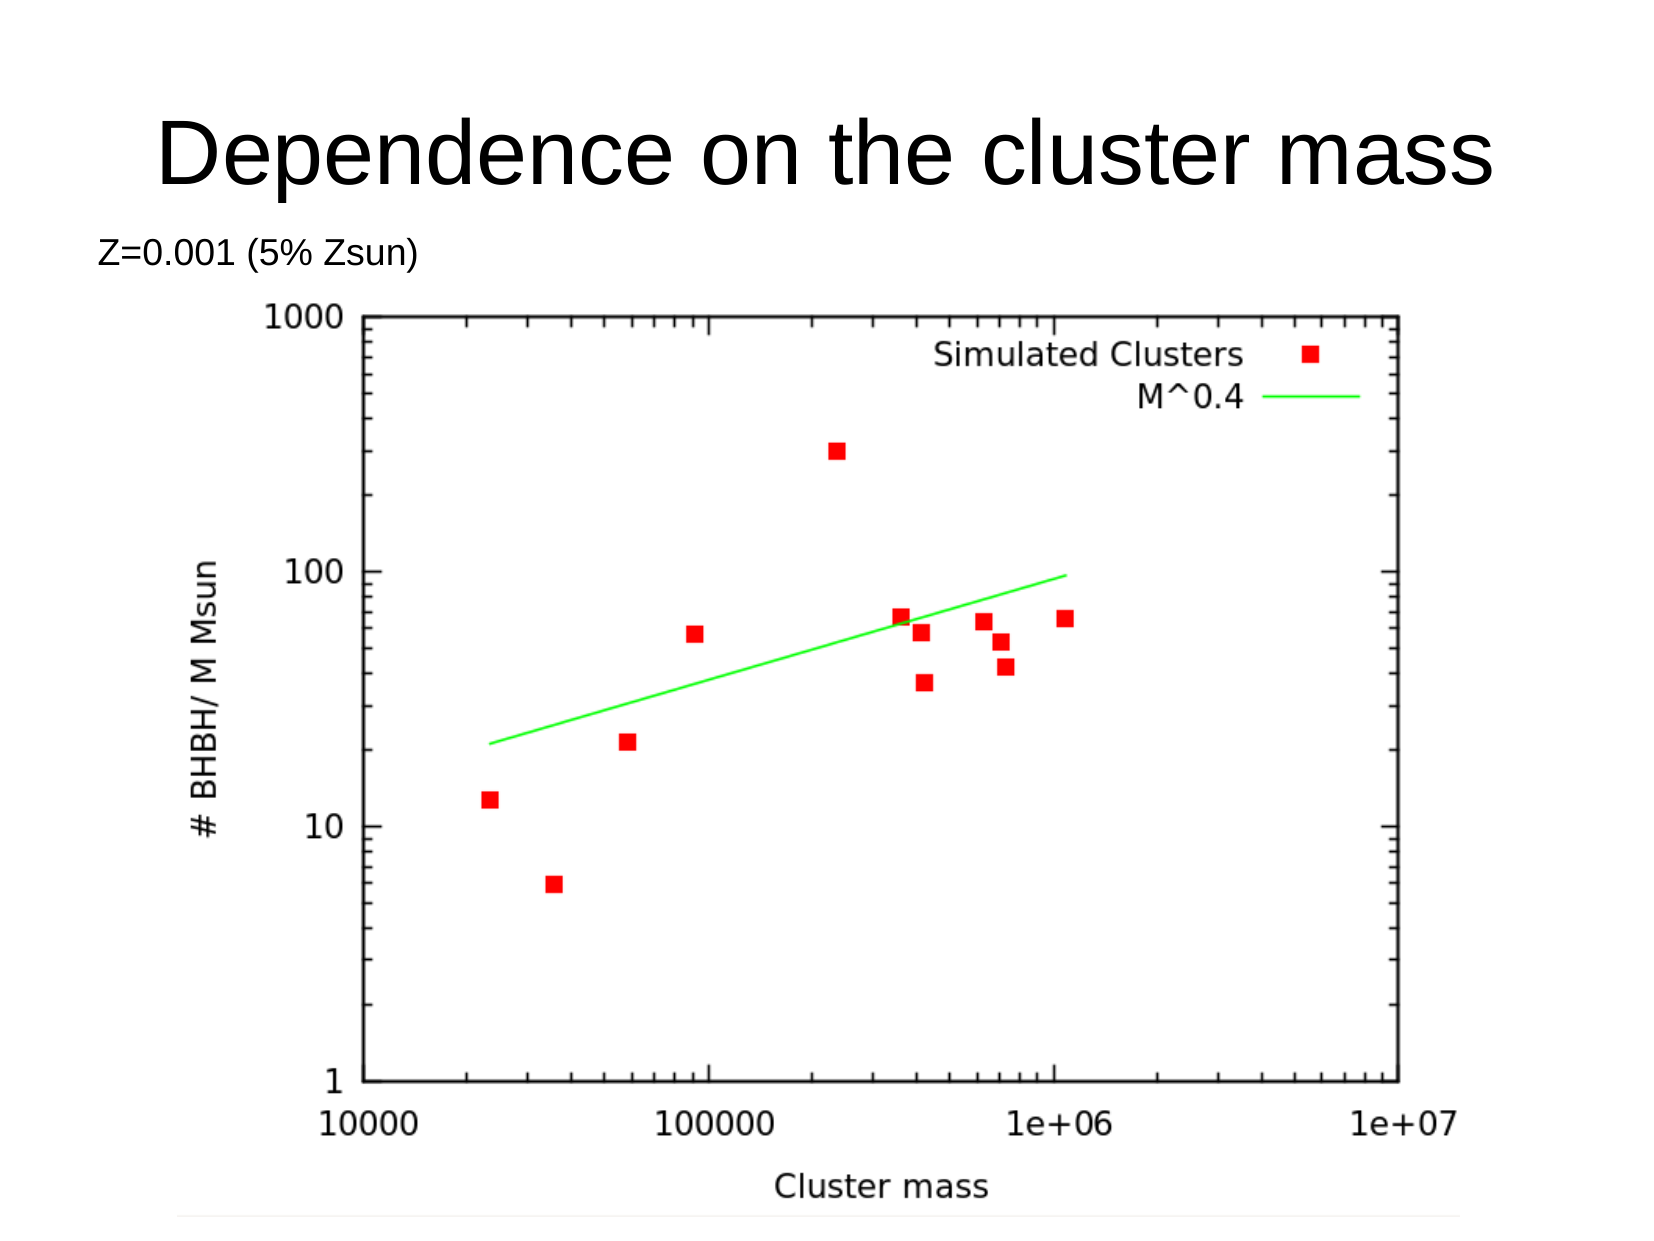

# Dependence on the cluster mass
Z=0.001 (5% Zsun)